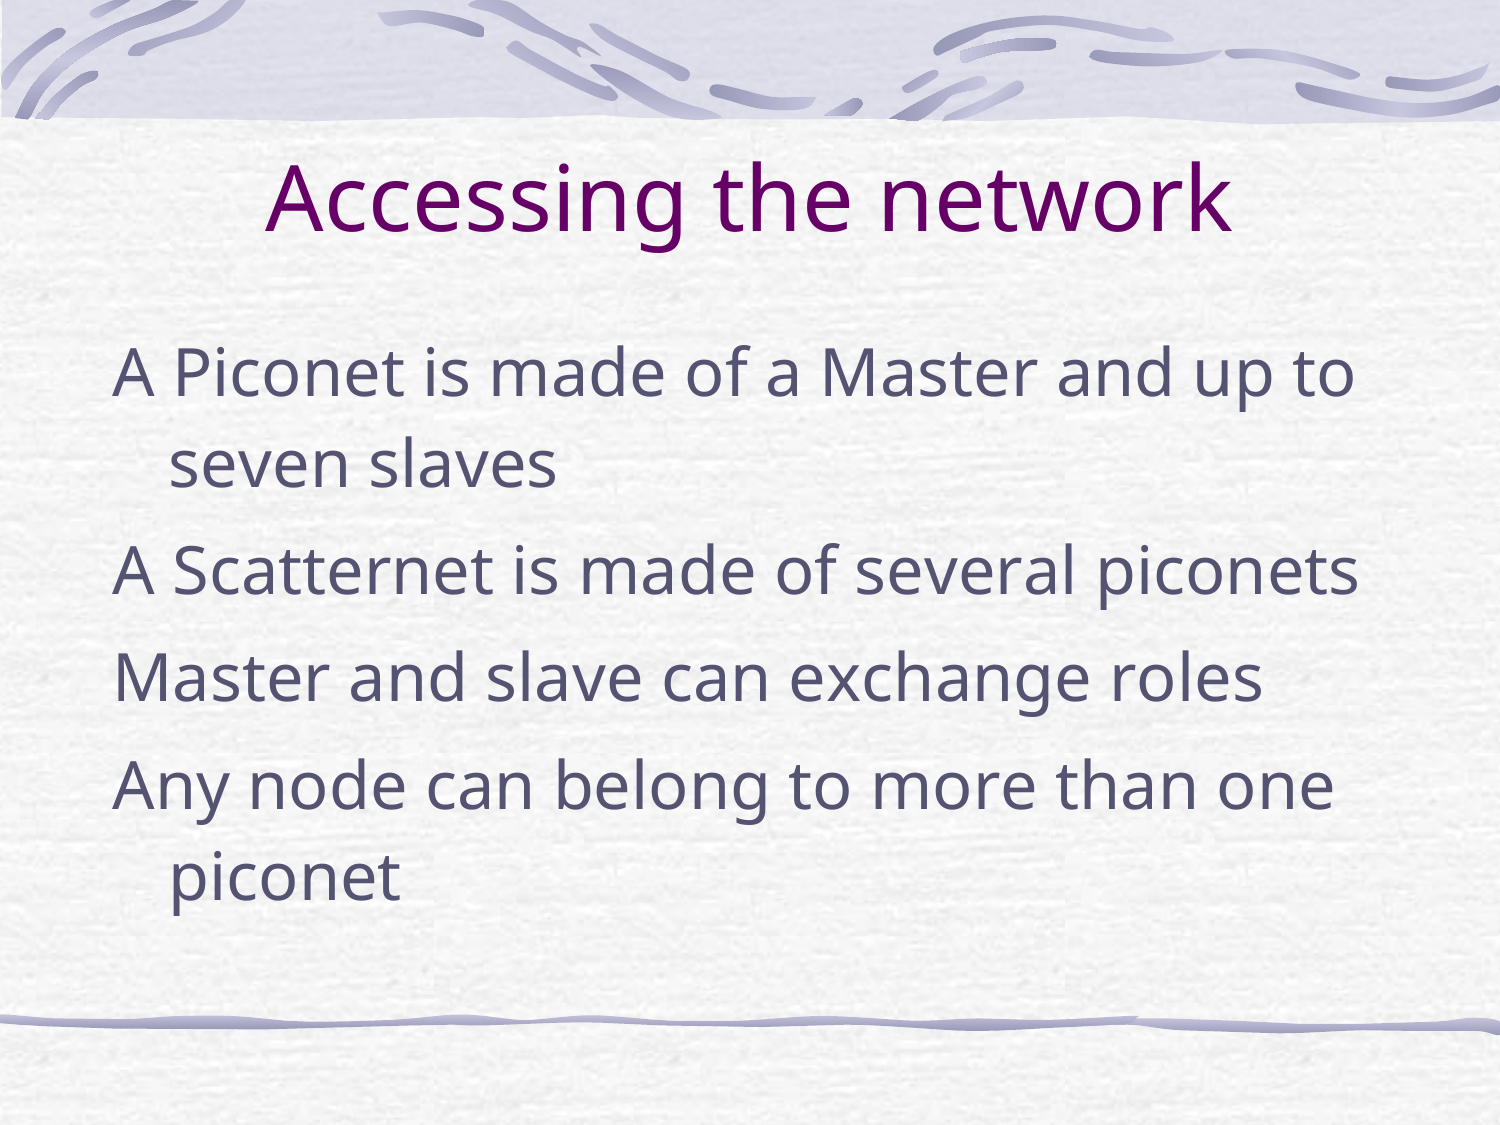

# Accessing the network
A Piconet is made of a Master and up to seven slaves
A Scatternet is made of several piconets
Master and slave can exchange roles
Any node can belong to more than one piconet